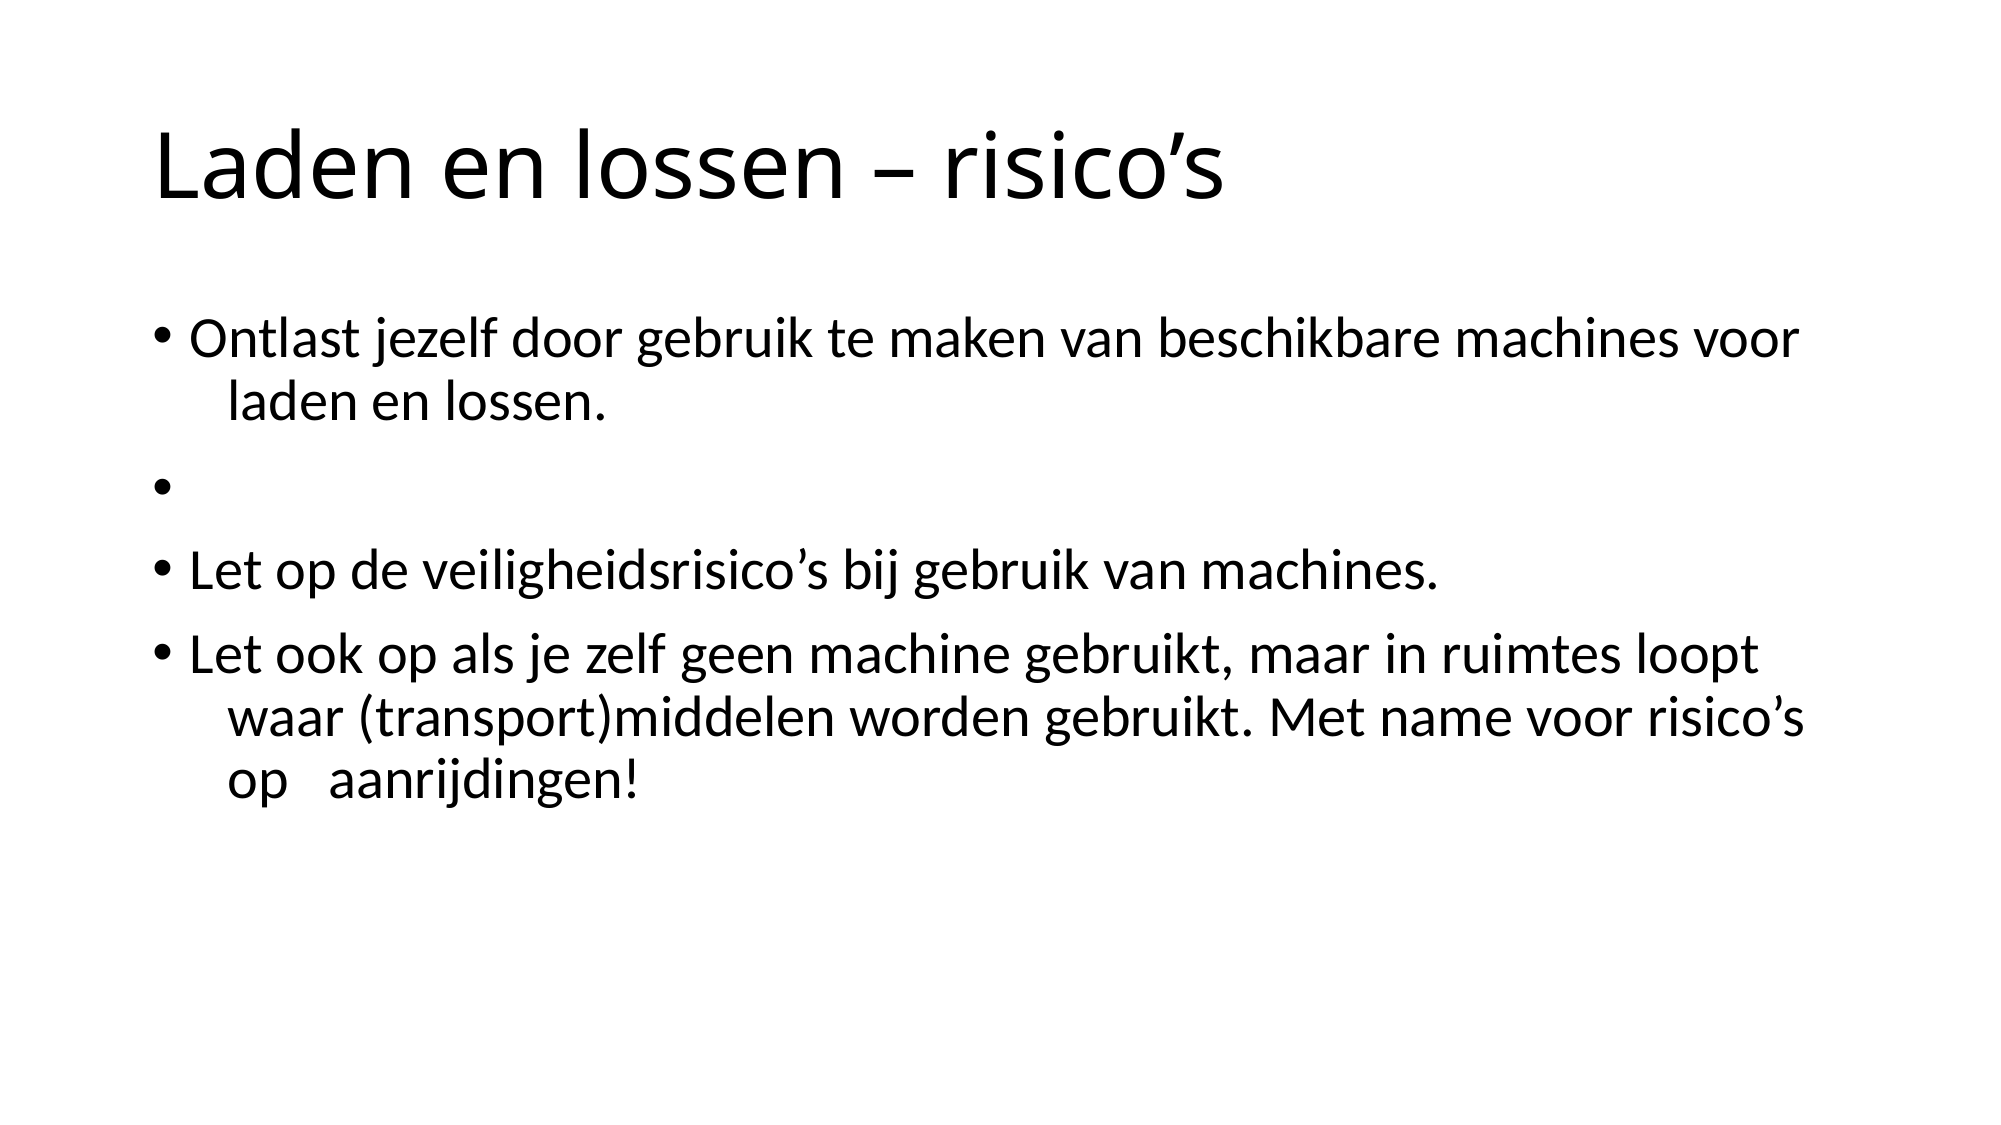

# Laden en lossen – risico’s
Ontlast jezelf door gebruik te maken van beschikbare machines voor laden en lossen.
Let op de veiligheidsrisico’s bij gebruik van machines.
Let ook op als je zelf geen machine gebruikt, maar in ruimtes loopt waar (transport)middelen worden gebruikt. Met name voor risico’s op aanrijdingen!